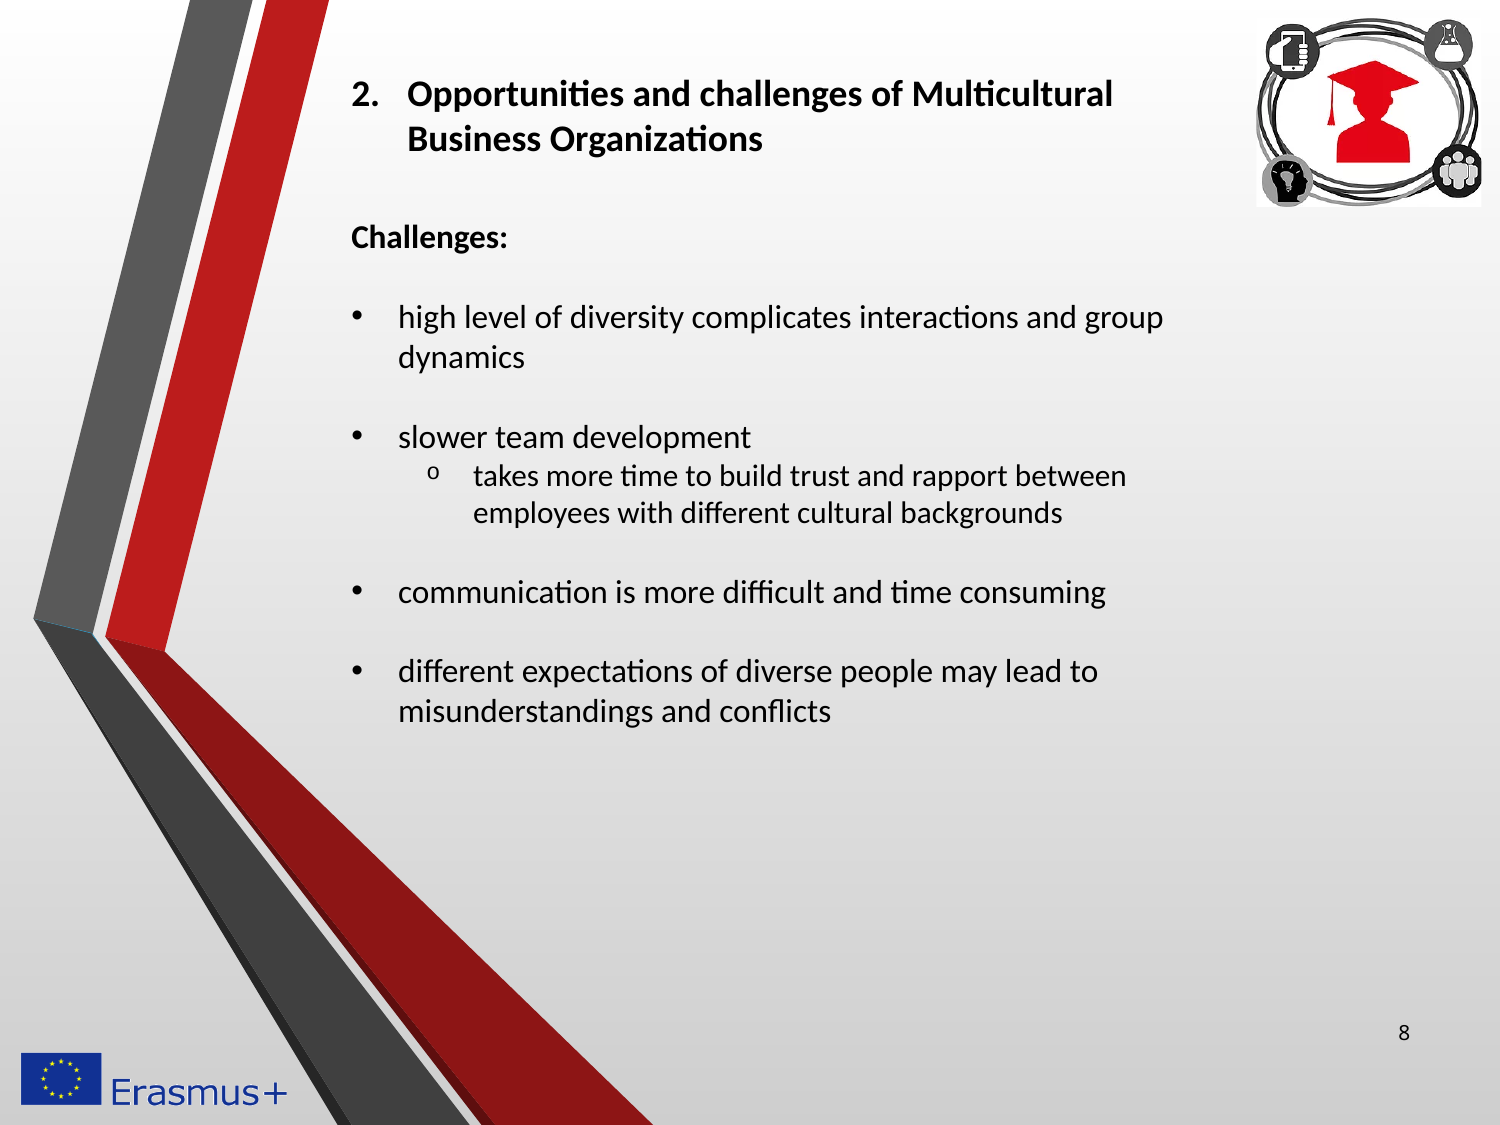

Opportunities and challenges of Multicultural Business Organizations
Challenges:
high level of diversity complicates interactions and group dynamics
slower team development
takes more time to build trust and rapport between employees with different cultural backgrounds
communication is more difficult and time consuming
different expectations of diverse people may lead to misunderstandings and conflicts